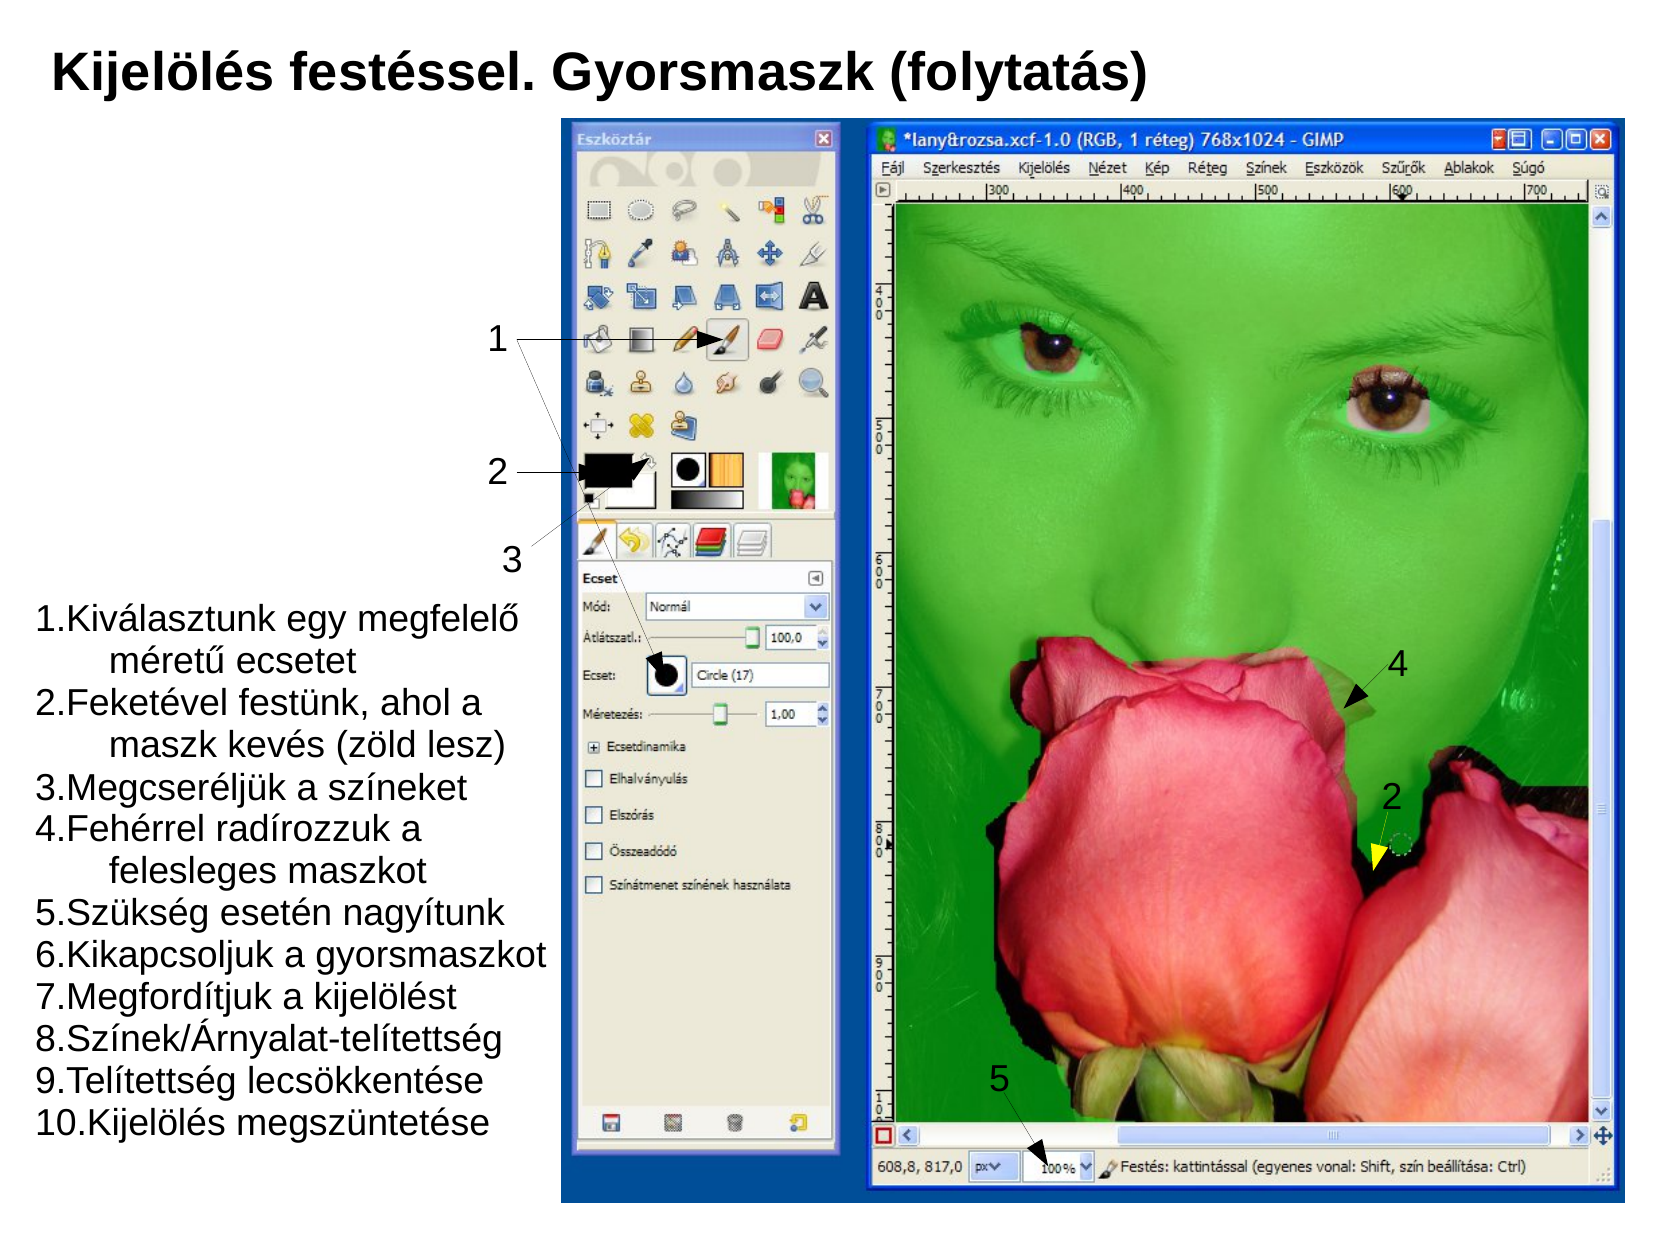

Kijelölés festéssel. Gyorsmaszk (folytatás)
1
2
3
Kiválasztunk egy megfelelő
	méretű ecsetet
Feketével festünk, ahol a
	maszk kevés (zöld lesz)
Megcseréljük a színeket
Fehérrel radírozzuk a
	felesleges maszkot
Szükség esetén nagyítunk
Kikapcsoljuk a gyorsmaszkot
Megfordítjuk a kijelölést
Színek/Árnyalat-telítettség
Telítettség lecsökkentése
Kijelölés megszüntetése
4
2
5